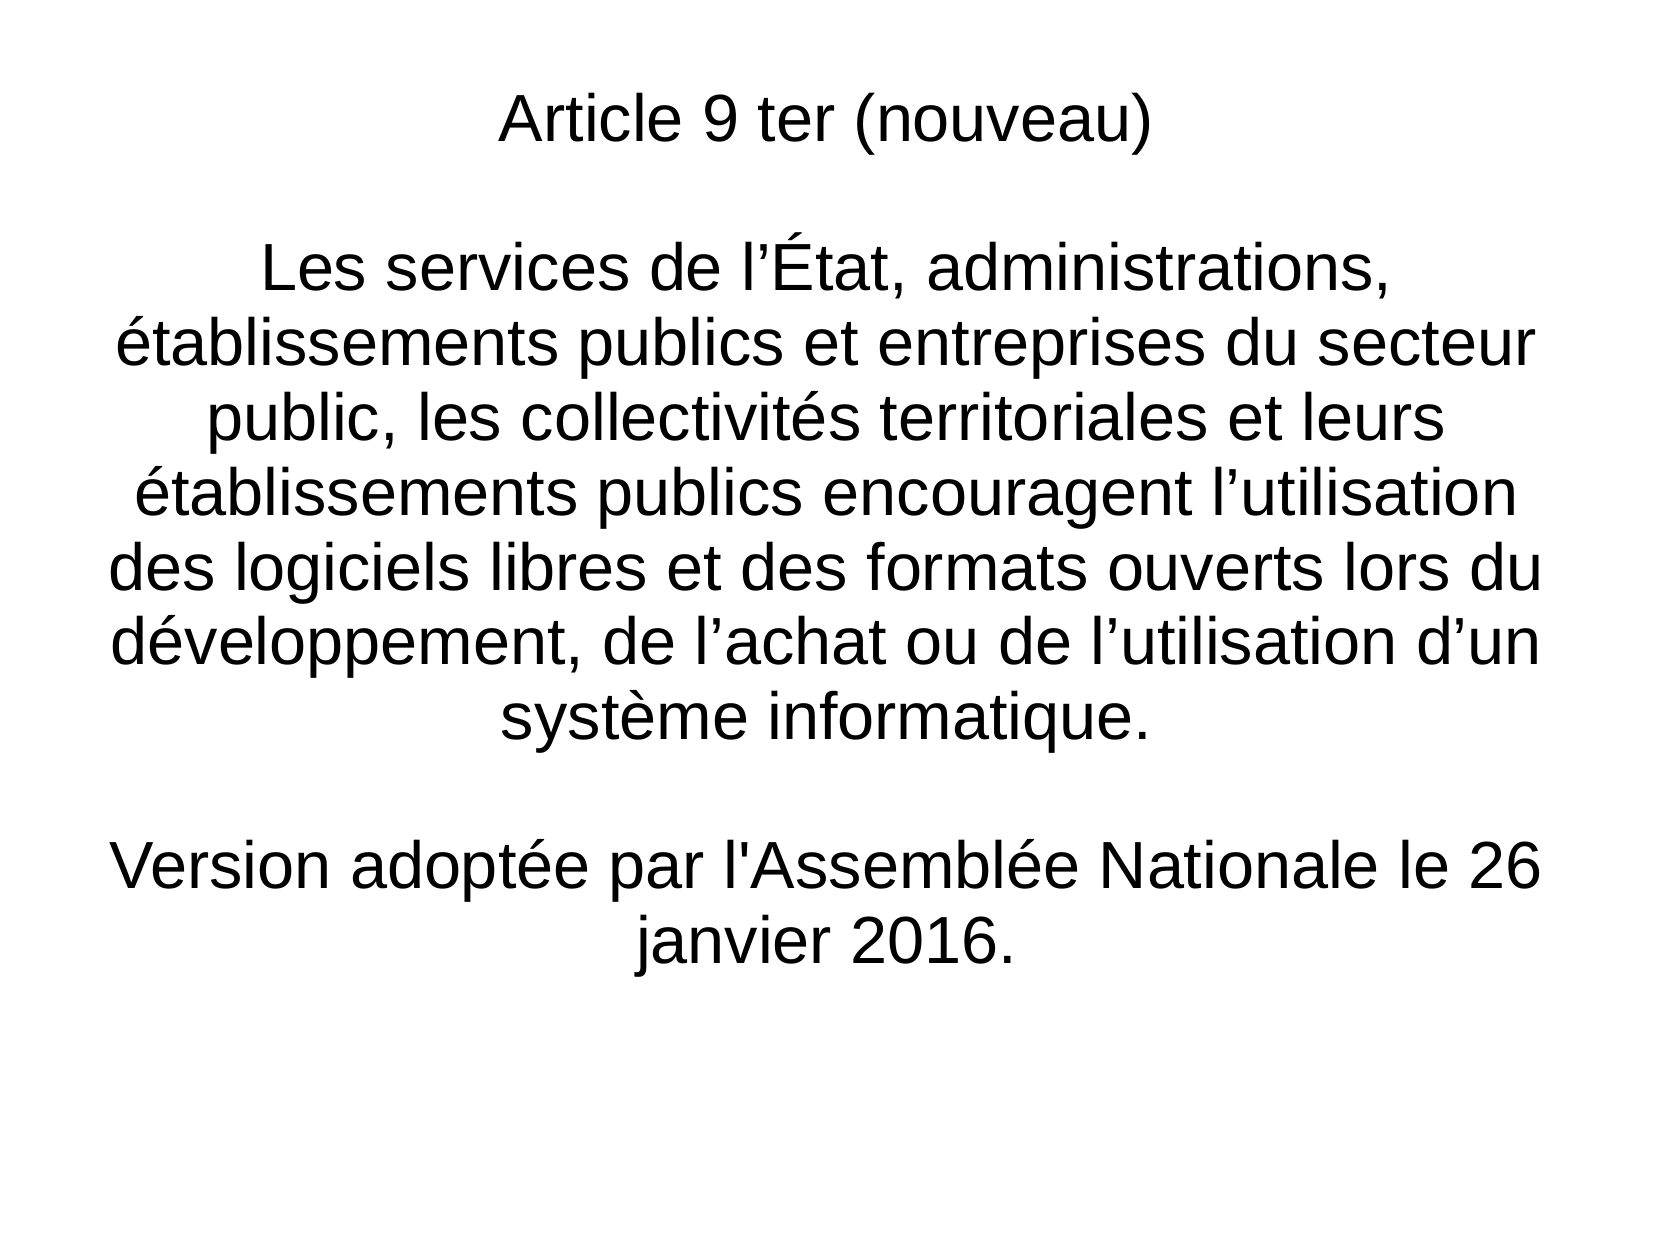

# Article 9 ter (nouveau)
Les services de l’État, administrations, établissements publics et entreprises du secteur public, les collectivités territoriales et leurs établissements publics encouragent l’utilisation des logiciels libres et des formats ouverts lors du développement, de l’achat ou de l’utilisation d’un système informatique.
Version adoptée par l'Assemblée Nationale le 26 janvier 2016.